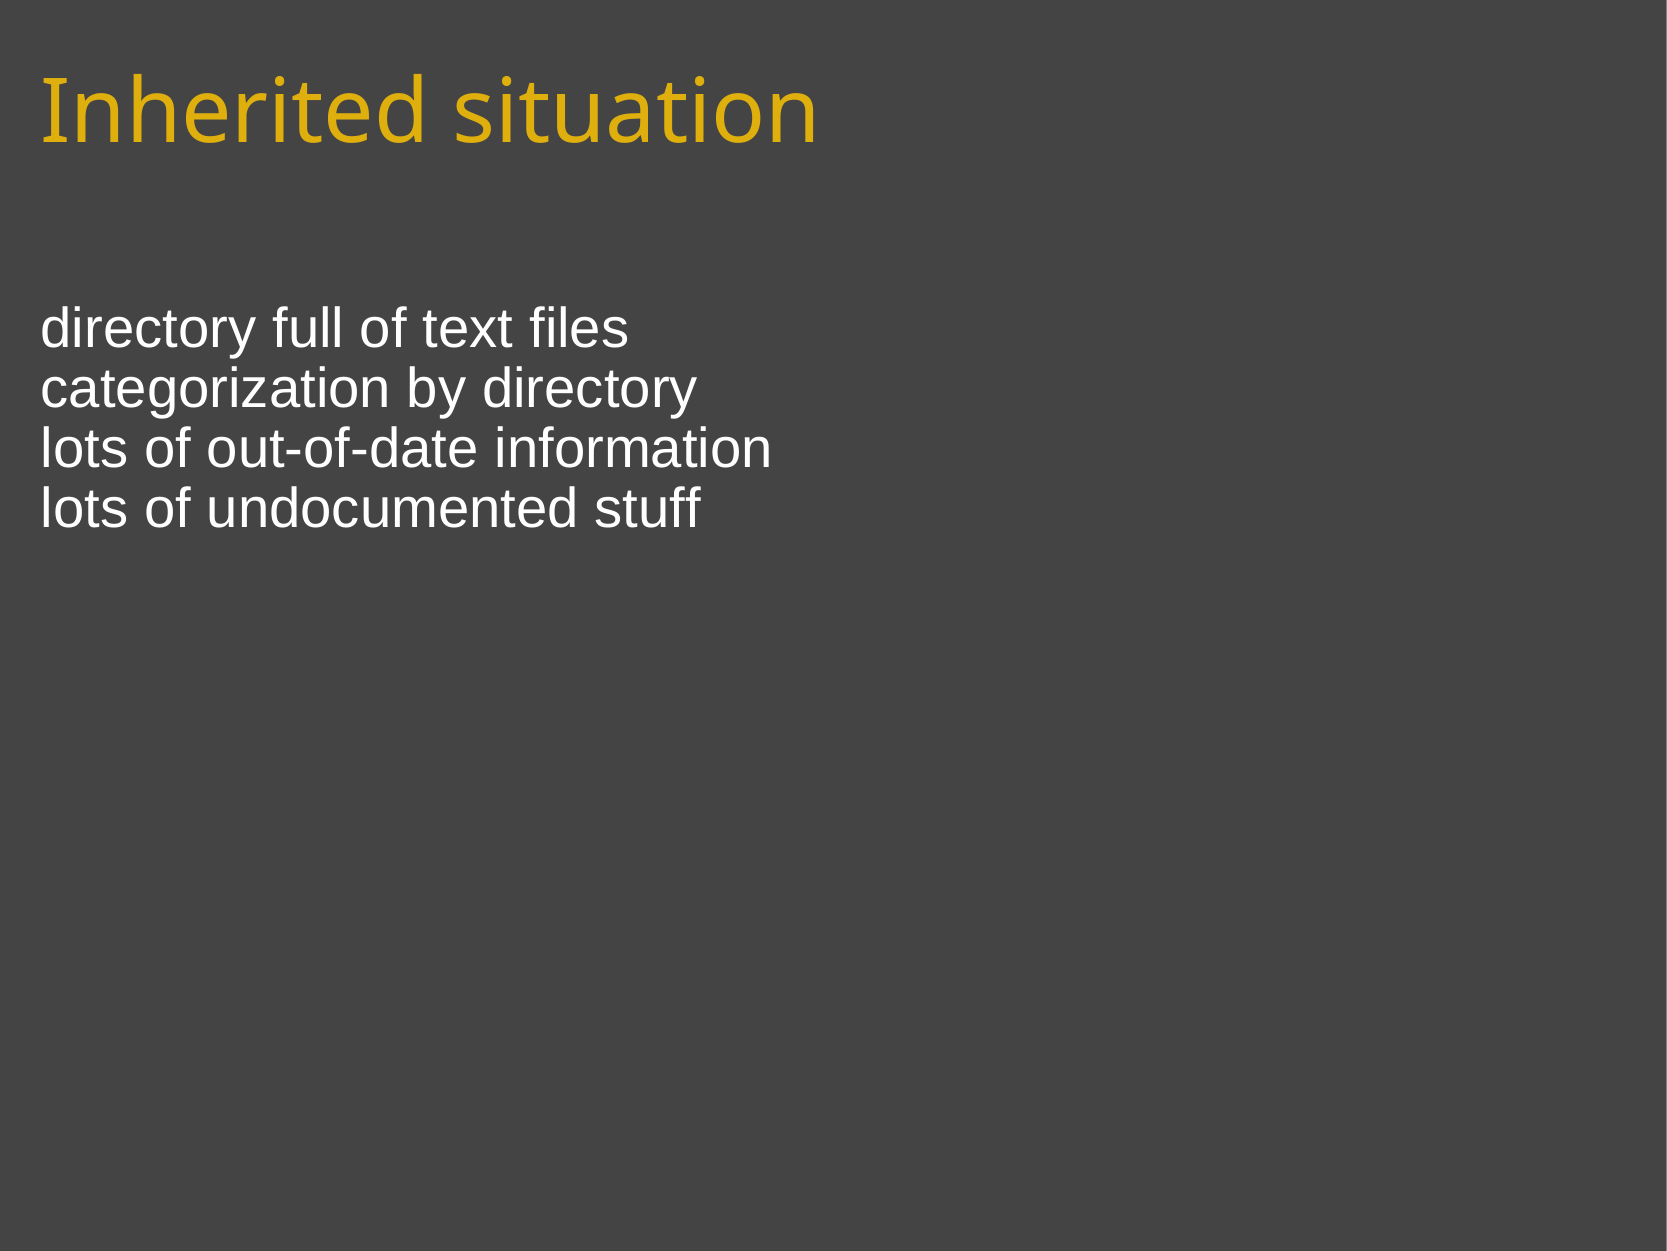

# Inherited situation
directory full of text files
categorization by directory
lots of out-of-date information
lots of undocumented stuff